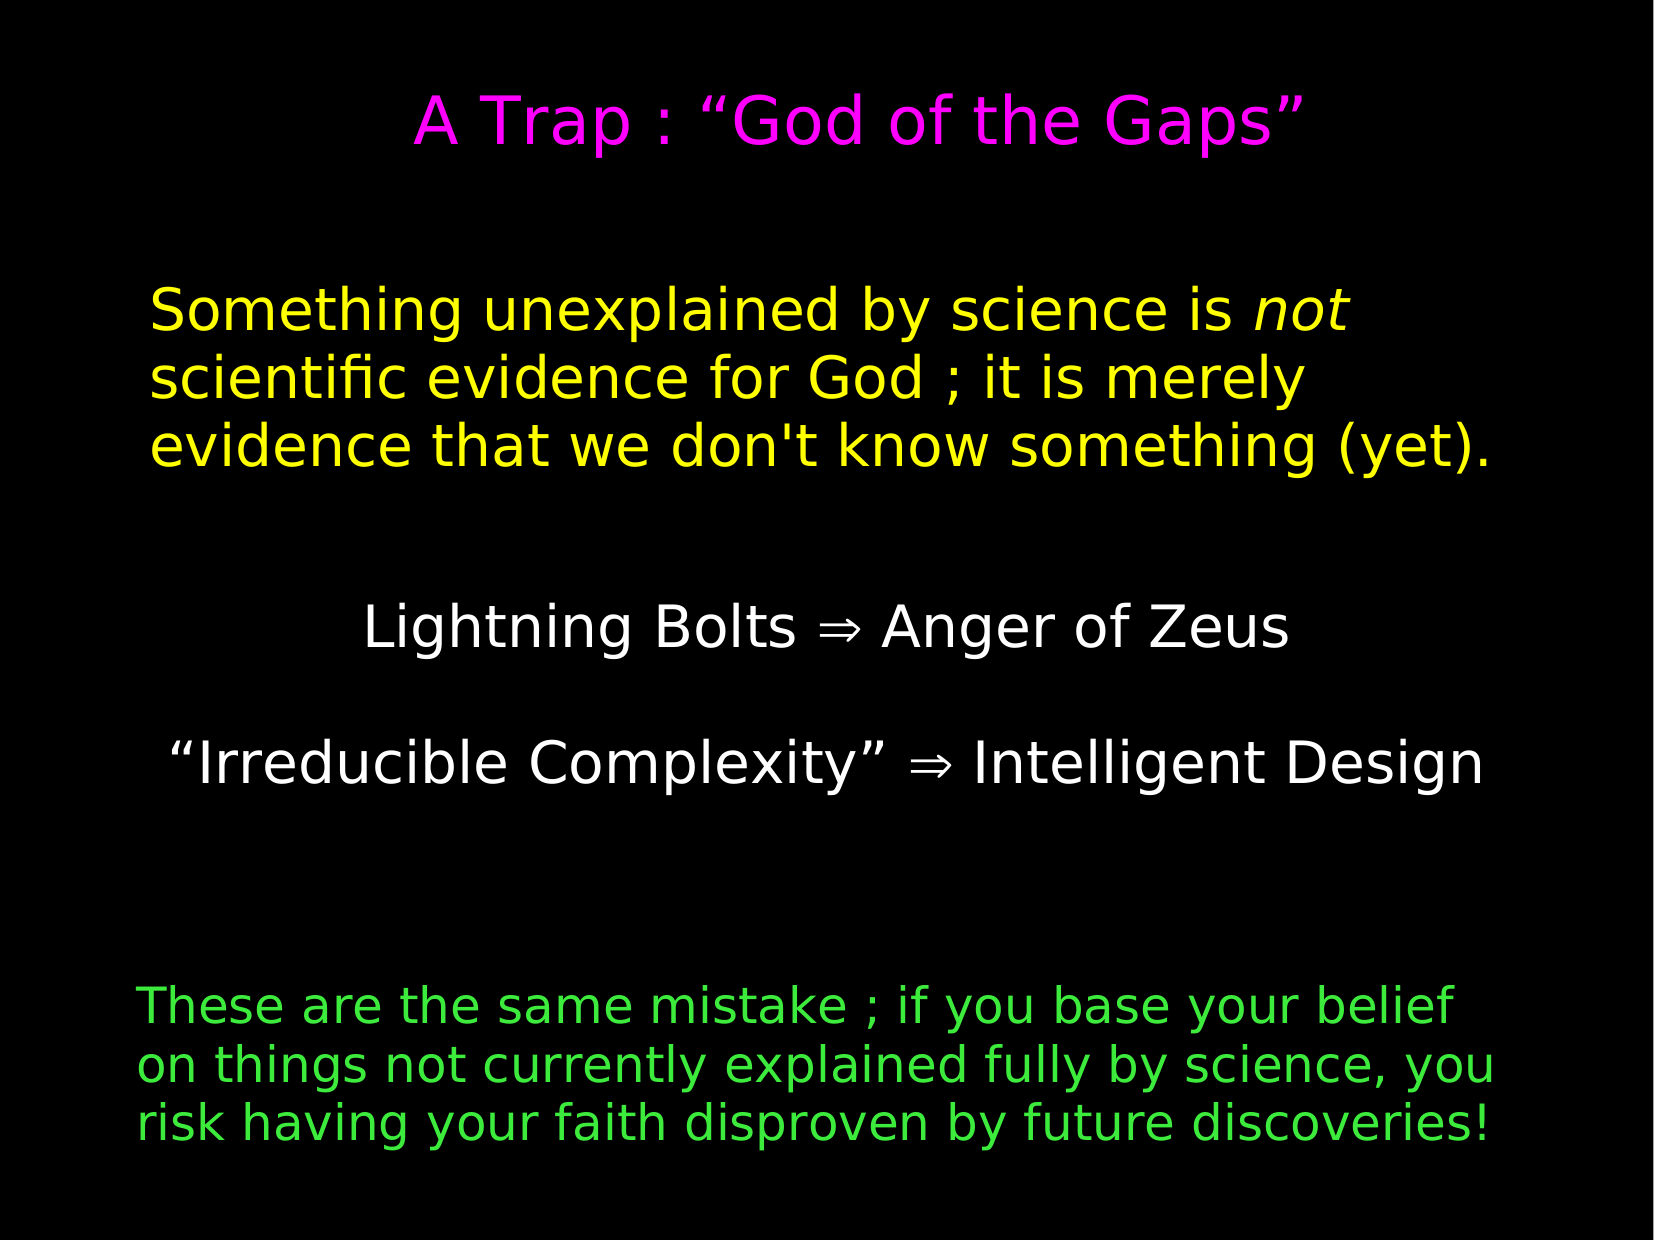

A Trap : “God of the Gaps”
Something unexplained by science is not scientific evidence for God ; it is merely evidence that we don't know something (yet).
Lightning Bolts ⇒ Anger of Zeus
“Irreducible Complexity” ⇒ Intelligent Design
These are the same mistake ; if you base your belief on things not currently explained fully by science, you risk having your faith disproven by future discoveries!